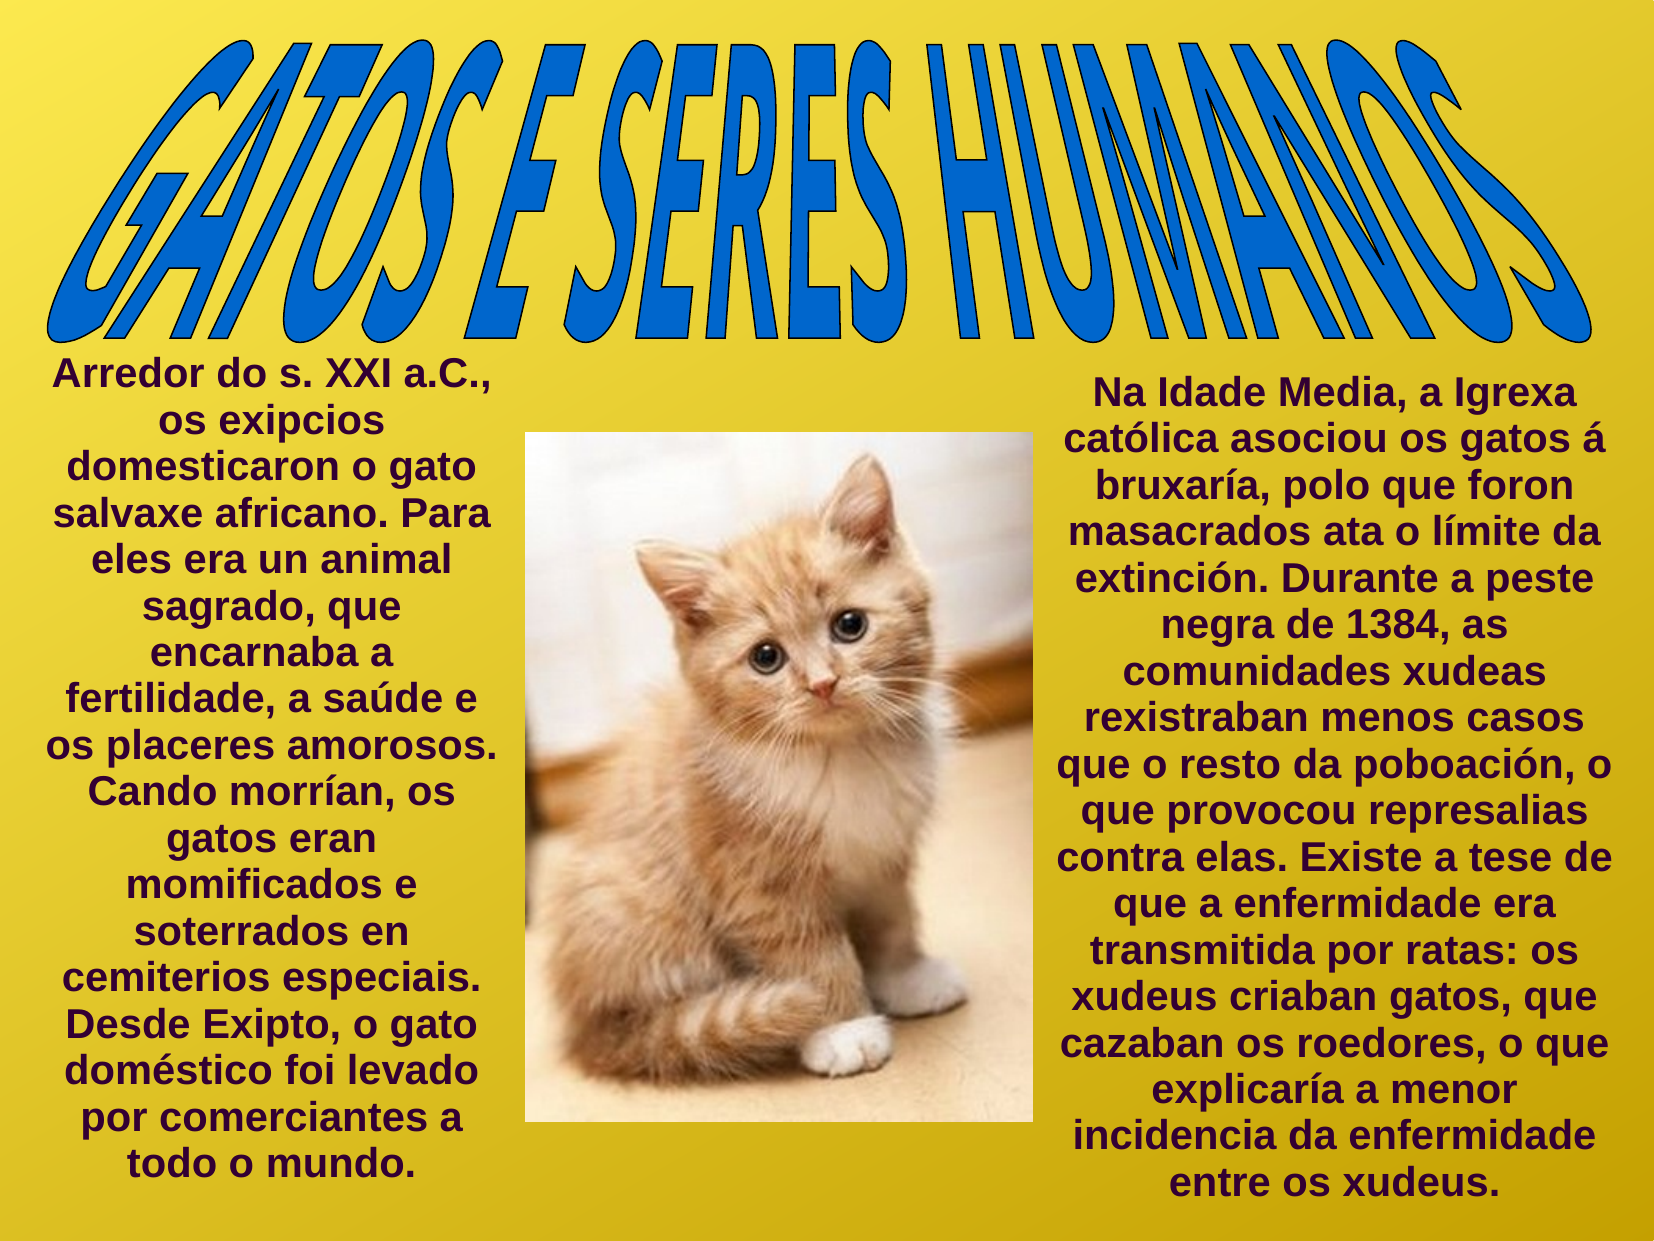

GATOS E SERES HUMANOS
Arredor do s. XXI a.C., os exipcios domesticaron o gato salvaxe africano. Para eles era un animal sagrado, que encarnaba a fertilidade, a saúde e os placeres amorosos. Cando morrían, os gatos eran momificados e soterrados en cemiterios especiais. Desde Exipto, o gato doméstico foi levado por comerciantes a todo o mundo.
Na Idade Media, a Igrexa católica asociou os gatos á bruxaría, polo que foron masacrados ata o límite da extinción. Durante a peste negra de 1384, as comunidades xudeas rexistraban menos casos que o resto da poboación, o que provocou represalias contra elas. Existe a tese de que a enfermidade era transmitida por ratas: os xudeus criaban gatos, que cazaban os roedores, o que explicaría a menor incidencia da enfermidade entre os xudeus.